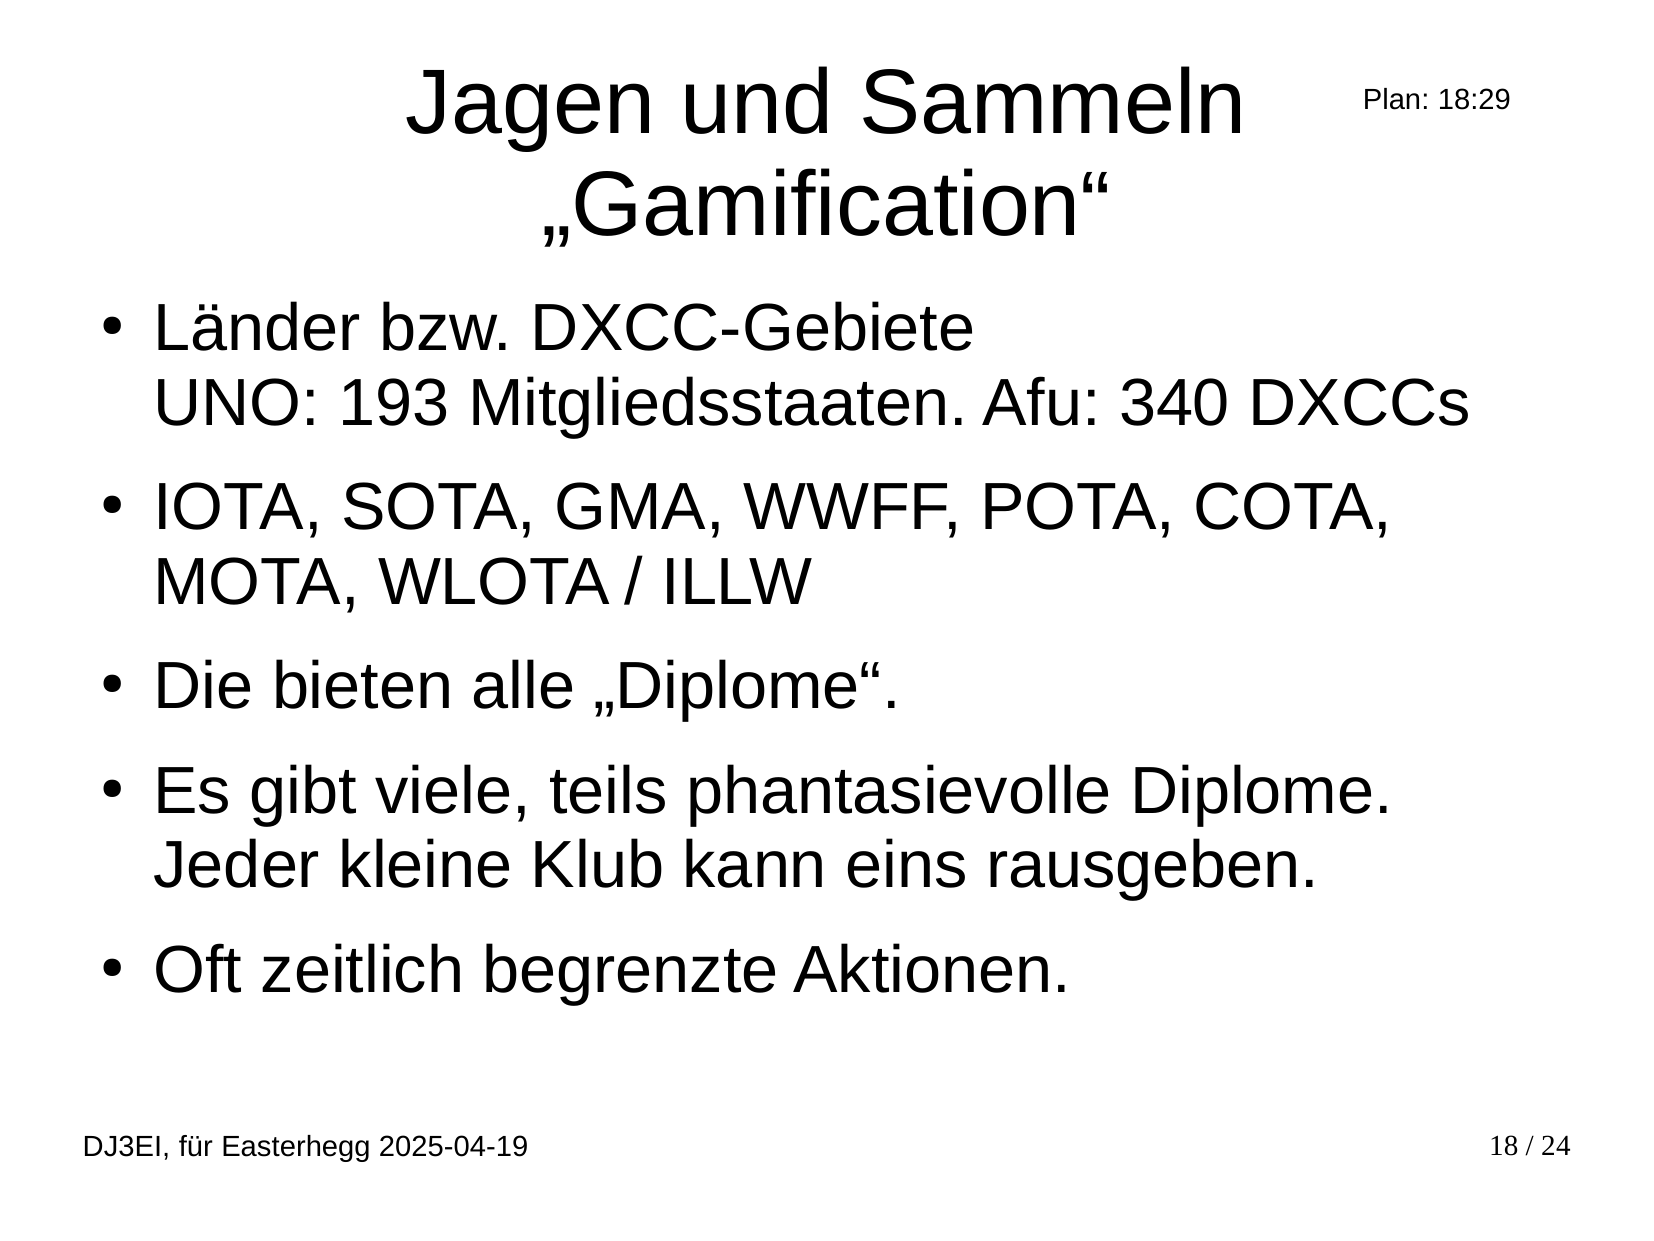

# Jagen und Sammeln „Gamification“
Plan: 18:29
Länder bzw. DXCC-Gebiete
UNO: 193 Mitgliedsstaaten. Afu: 340 DXCCs
IOTA, SOTA, GMA, WWFF, POTA, COTA, MOTA, WLOTA / ILLW
Die bieten alle „Diplome“.
Es gibt viele, teils phantasievolle Diplome.
Jeder kleine Klub kann eins rausgeben.
Oft zeitlich begrenzte Aktionen.
18